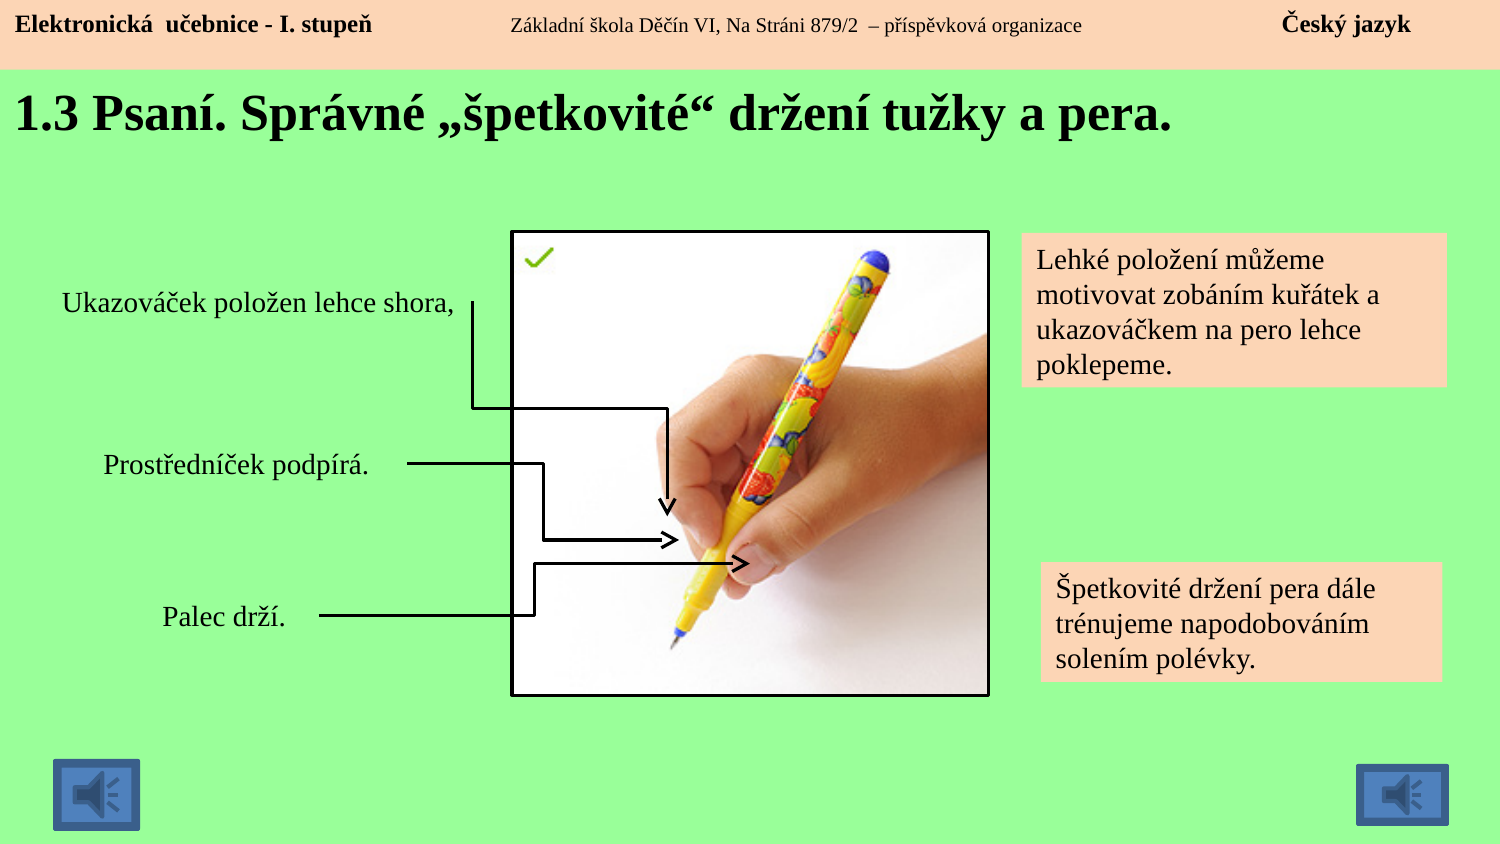

Elektronická učebnice - I. stupeň Základní škola Děčín VI, Na Stráni 879/2 – příspěvková organizace Český jazyk
# 1.3 Psaní. Správné „špetkovité“ držení tužky a pera.
Lehké položení můžeme motivovat zobáním kuřátek a ukazováčkem na pero lehce poklepeme.
Ukazováček položen lehce shora,
Prostředníček podpírá.
Špetkovité držení pera dále trénujeme napodobováním solením polévky.
Palec drží.